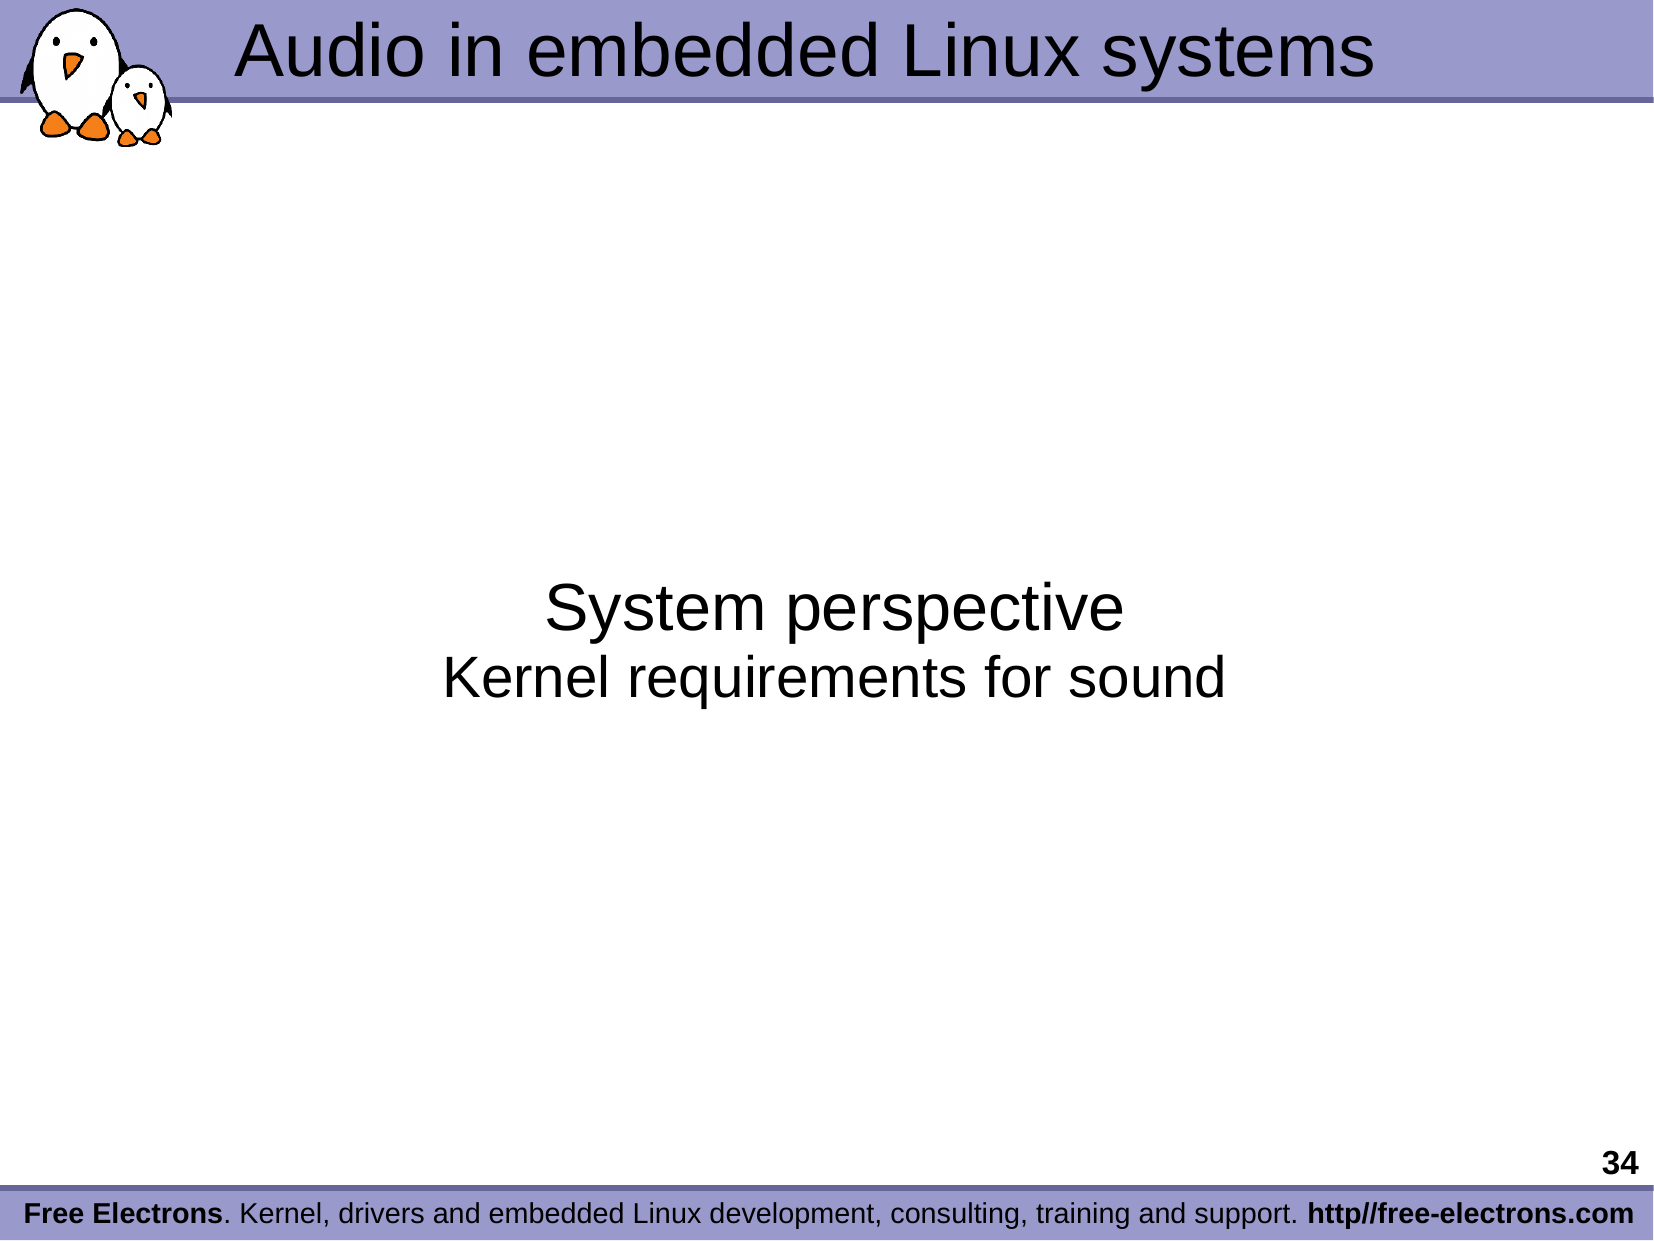

# Audio in embedded Linux systems
System perspective
Kernel requirements for sound